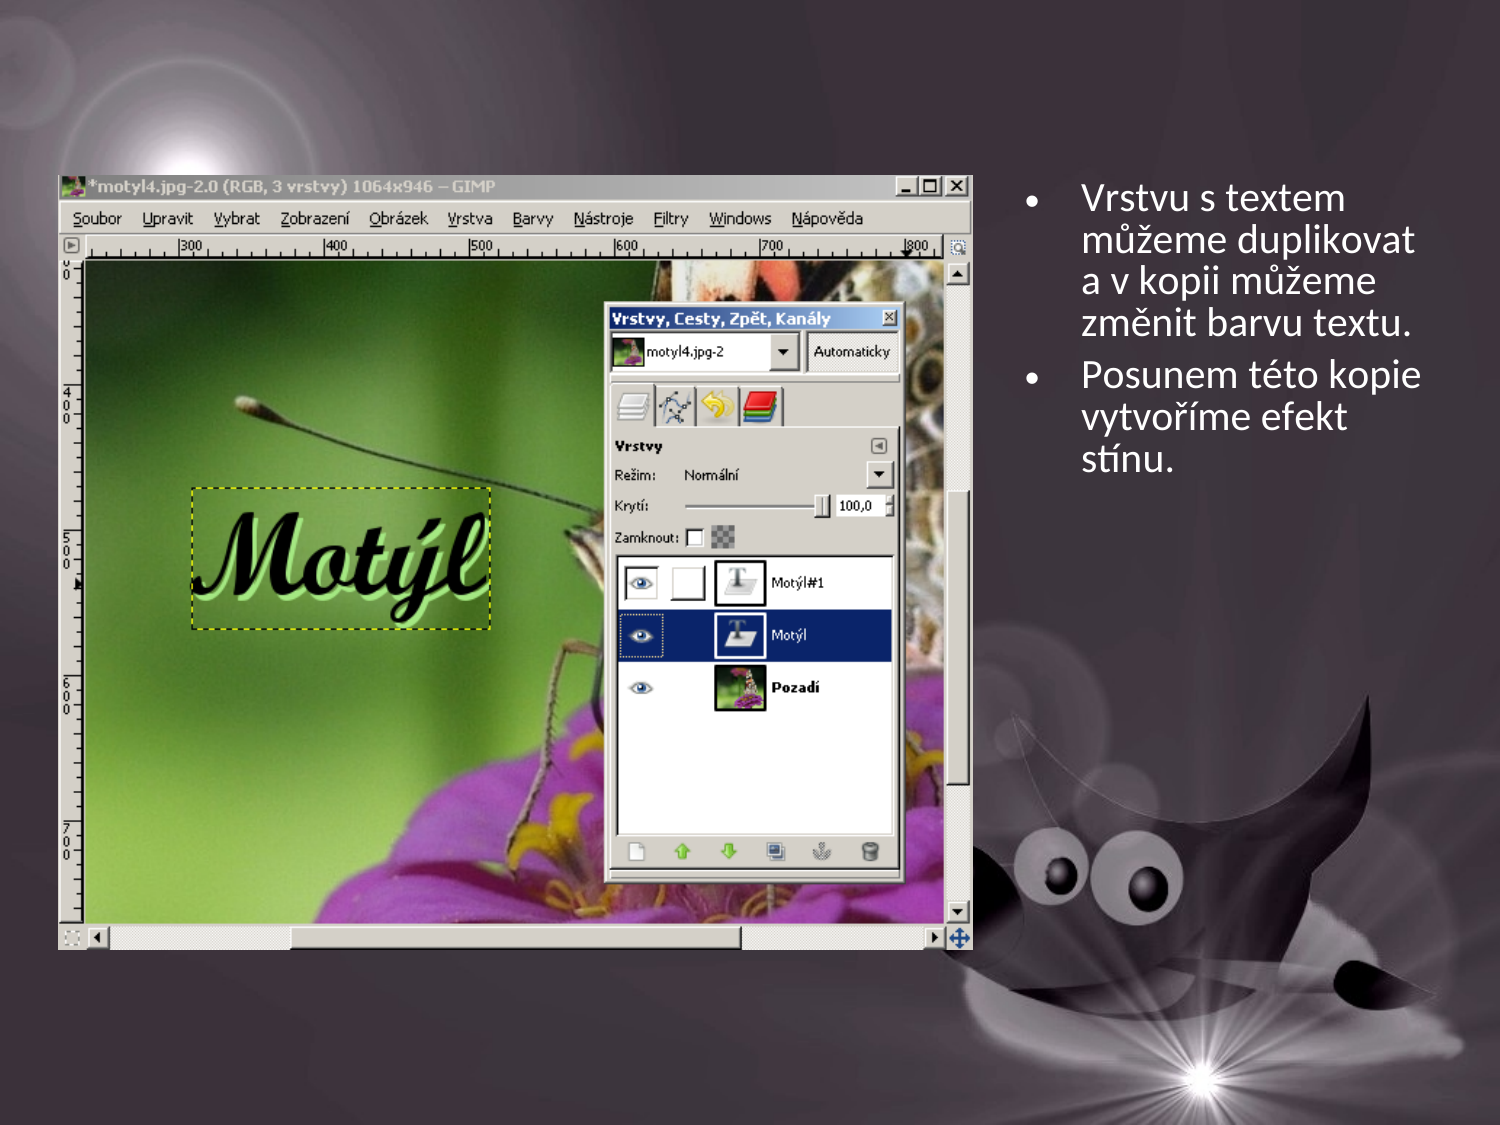

# Vrstvu s textem můžeme duplikovat a v kopii můžeme změnit barvu textu.
Posunem této kopie vytvoříme efekt stínu.